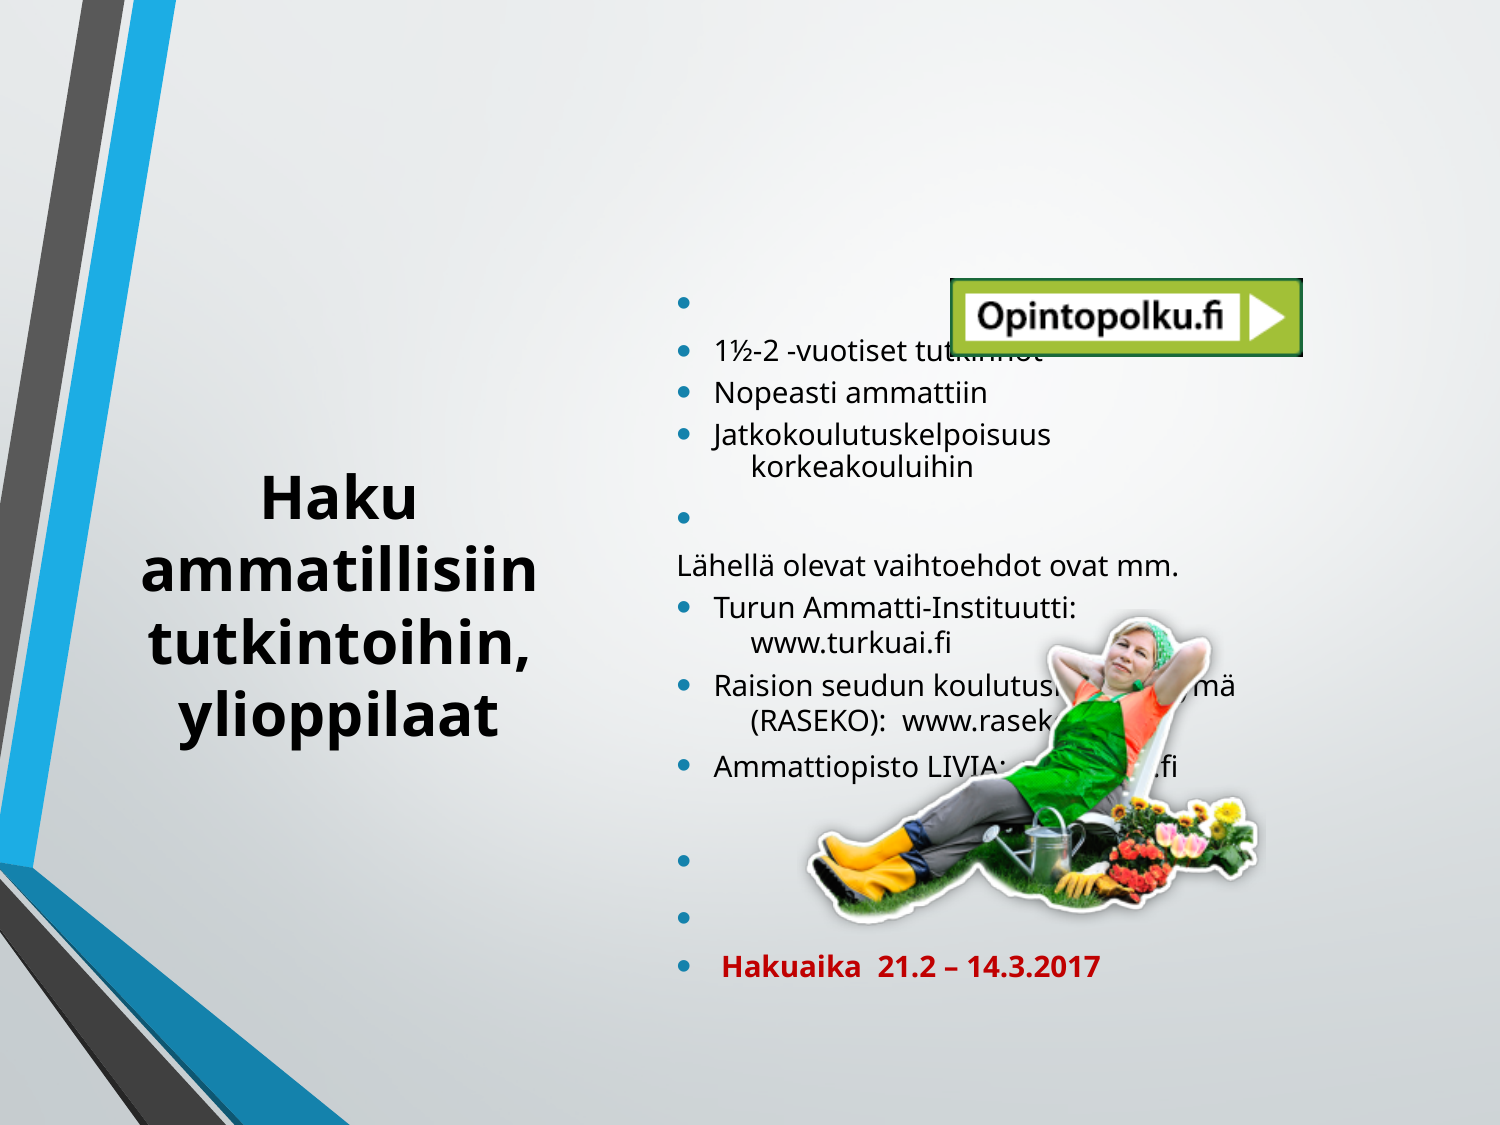

# Haku ammatillisiin tutkintoihin, ylioppilaat
1½-2 -vuotiset tutkinnot
Nopeasti ammattiin
Jatkokoulutuskelpoisuus  korkeakouluihin
Lähellä olevat vaihtoehdot ovat mm.
Turun Ammatti-Instituutti: www.turkuai.fi
Raision seudun koulutuskuntayhtymä (RASEKO):  www.raseko.fi
Ammattiopisto LIVIA:  www.livia.fi
 Hakuaika  21.2 – 14.3.2017